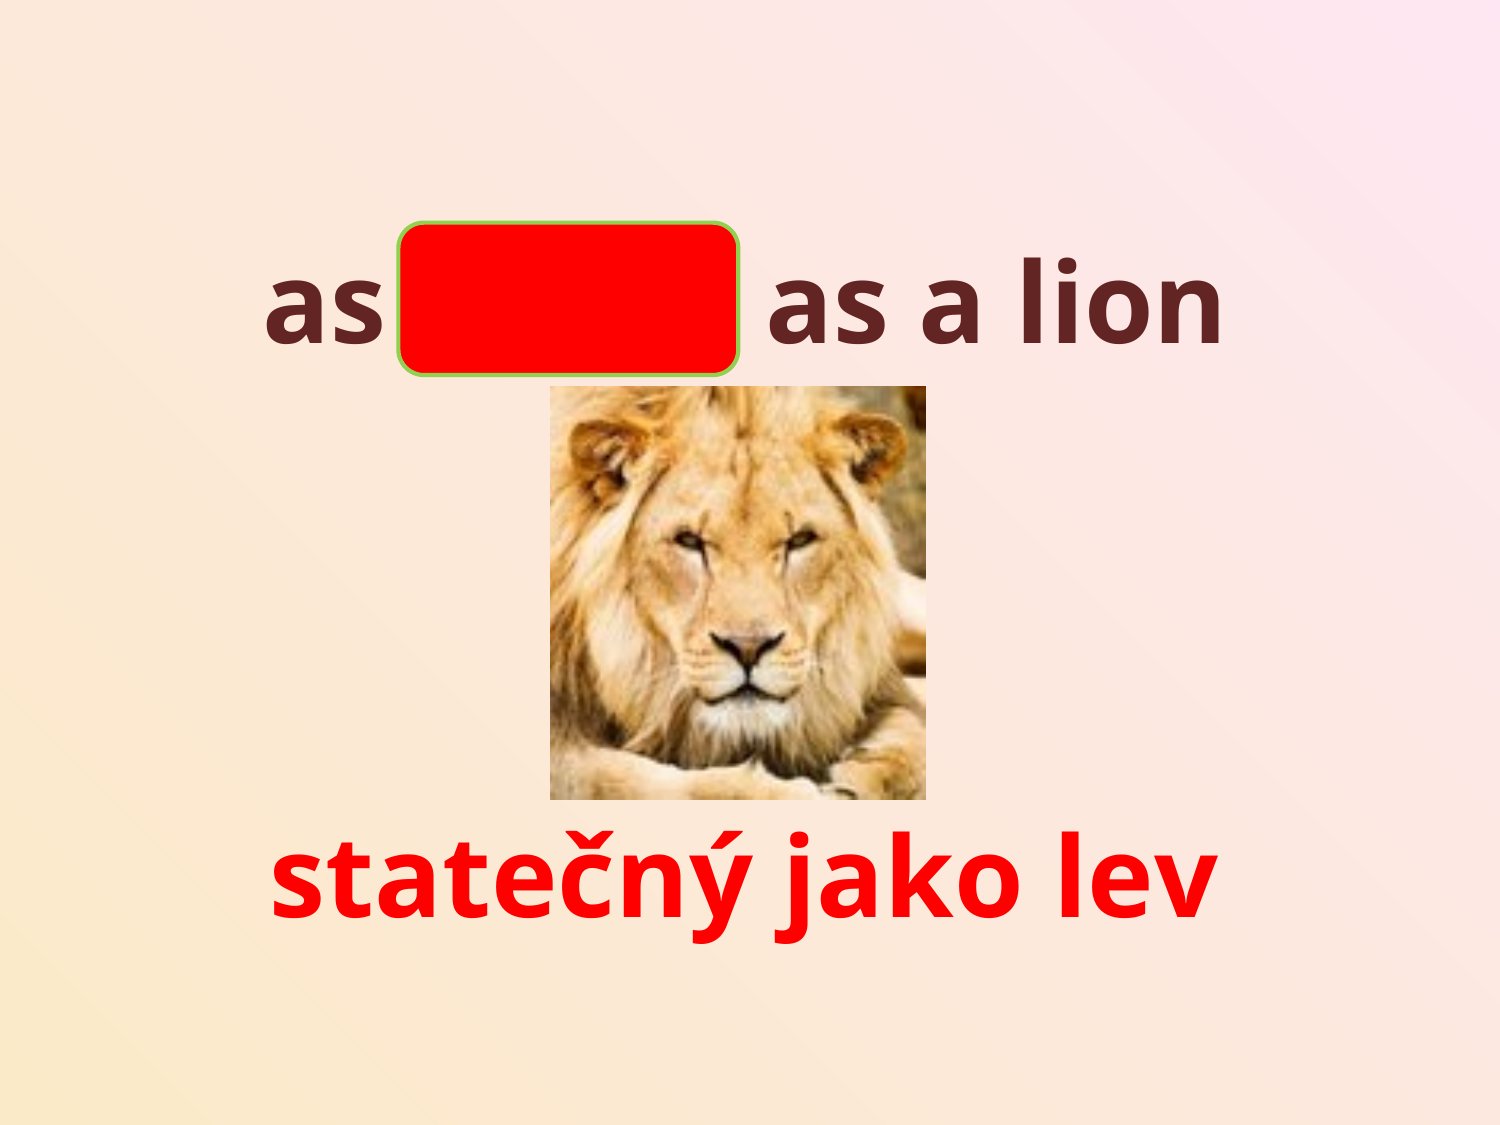

# as brave as a lion
statečný jako lev